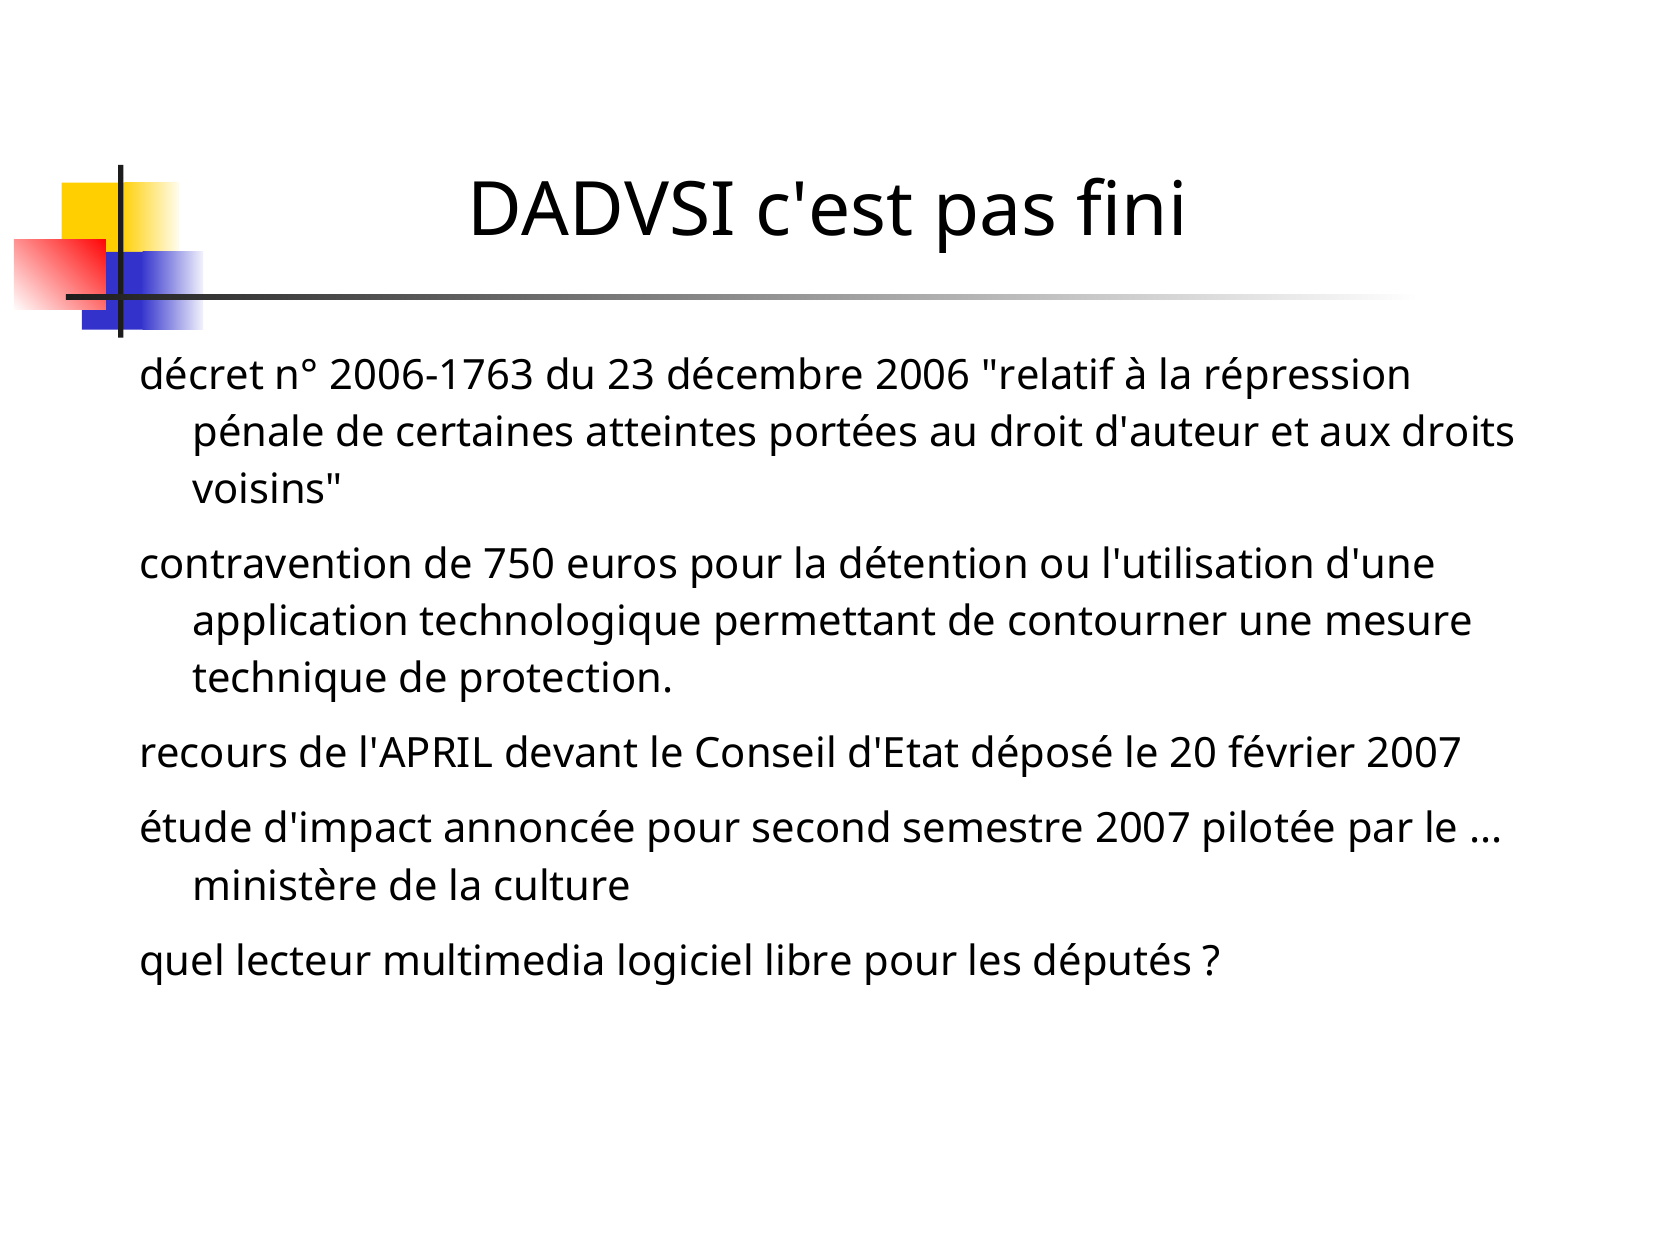

# DADVSI c'est pas fini
décret n° 2006-1763 du 23 décembre 2006 "relatif à la répression pénale de certaines atteintes portées au droit d'auteur et aux droits voisins"
contravention de 750 euros pour la détention ou l'utilisation d'une application technologique permettant de contourner une mesure technique de protection.
recours de l'APRIL devant le Conseil d'Etat déposé le 20 février 2007
étude d'impact annoncée pour second semestre 2007 pilotée par le ... ministère de la culture
quel lecteur multimedia logiciel libre pour les députés ?